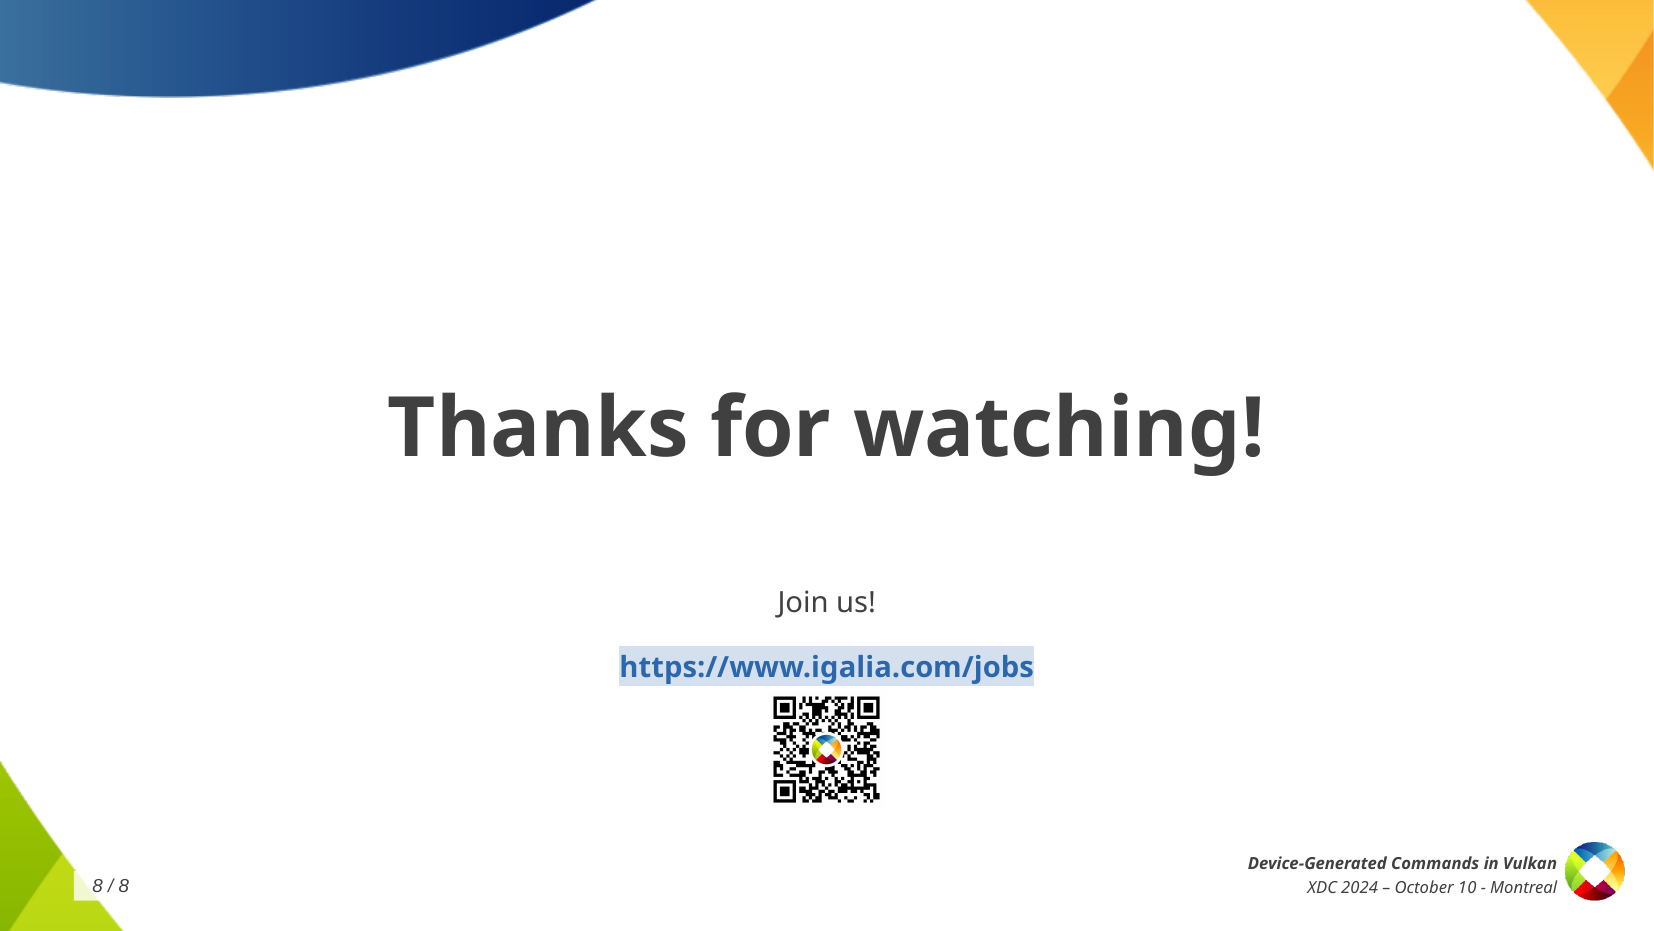

# Thanks for watching!
Join us!
https://www.igalia.com/jobs
Modify the Footer for the Title - Slide Deck Title
8
Modify the Footer for the Authors and Date - Andres Gomez, June 7, 2024